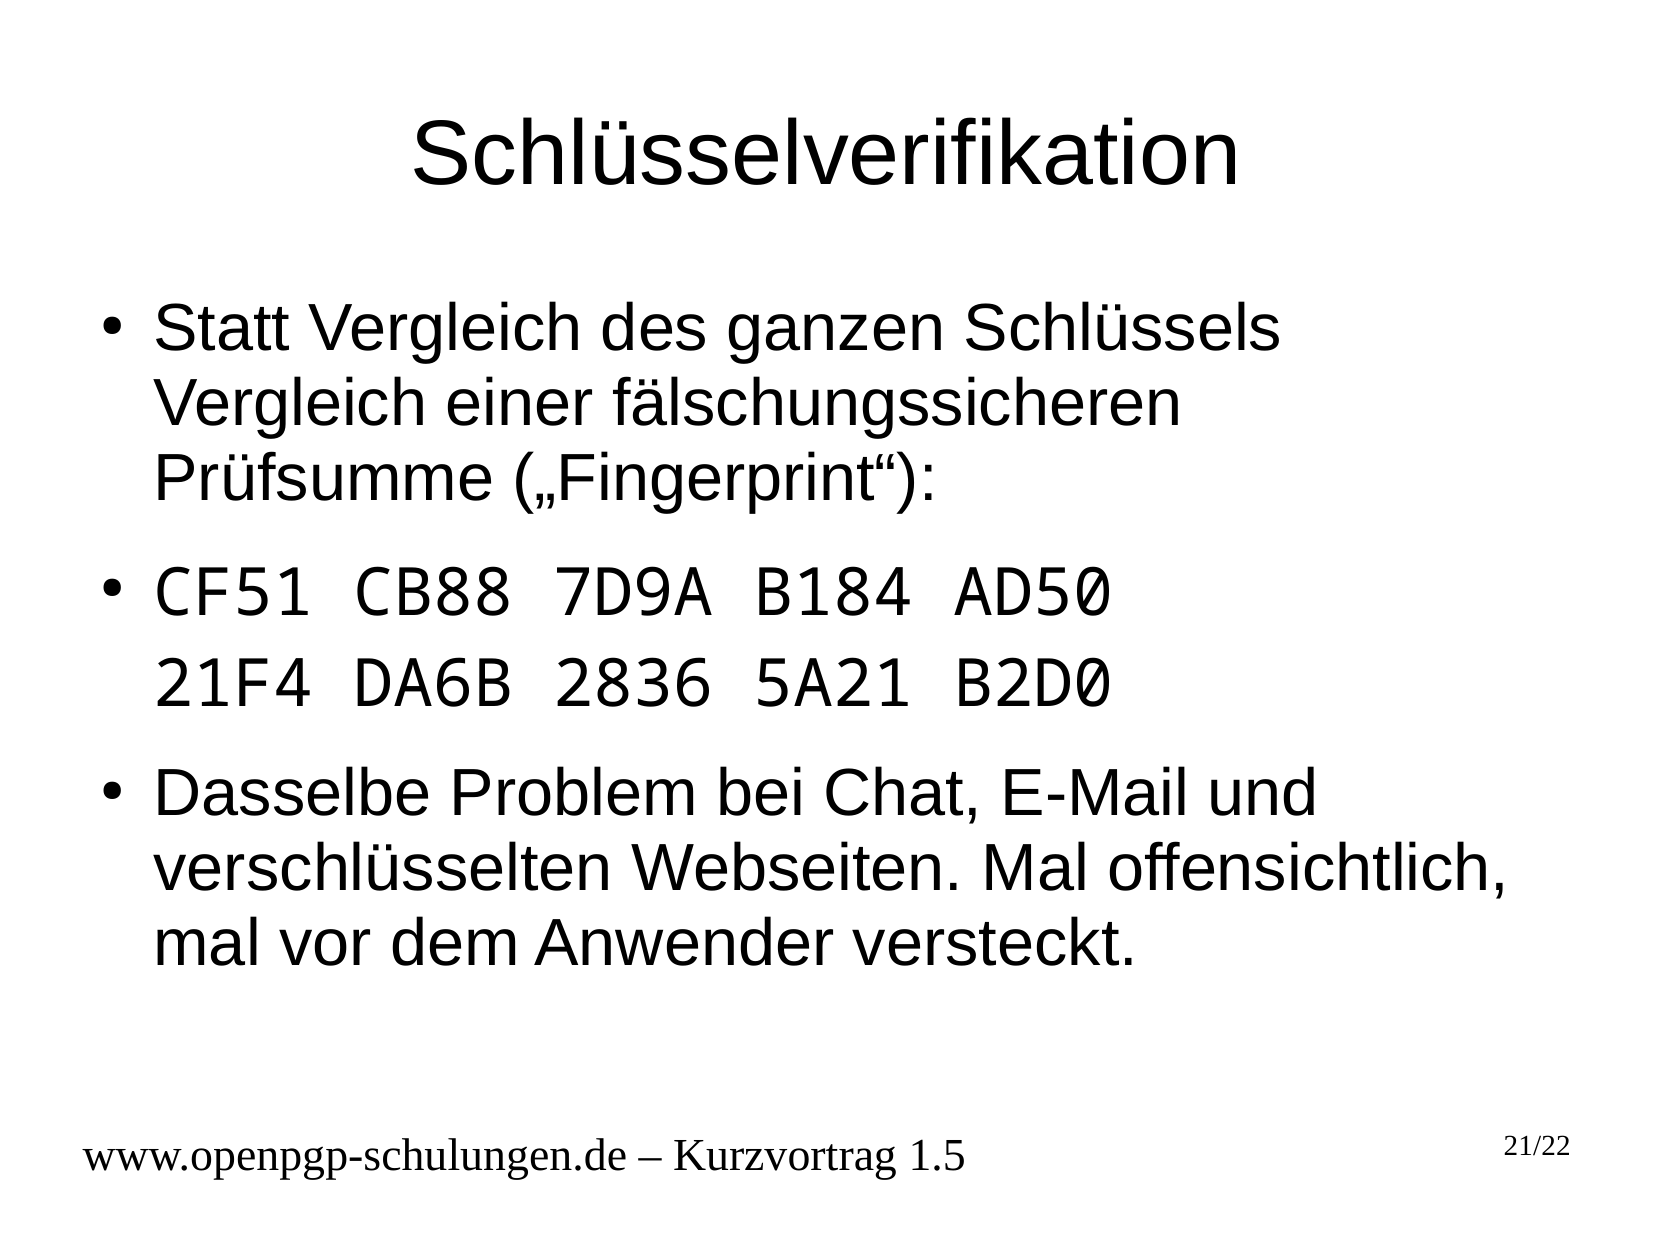

# Schlüsselverifikation
Statt Vergleich des ganzen Schlüssels Vergleich einer fälschungssicheren Prüfsumme („Fingerprint“):
CF51 CB88 7D9A B184 AD50
21F4 DA6B 2836 5A21 B2D0
Dasselbe Problem bei Chat, E-Mail und verschlüsselten Webseiten. Mal offensichtlich, mal vor dem Anwender versteckt.
21